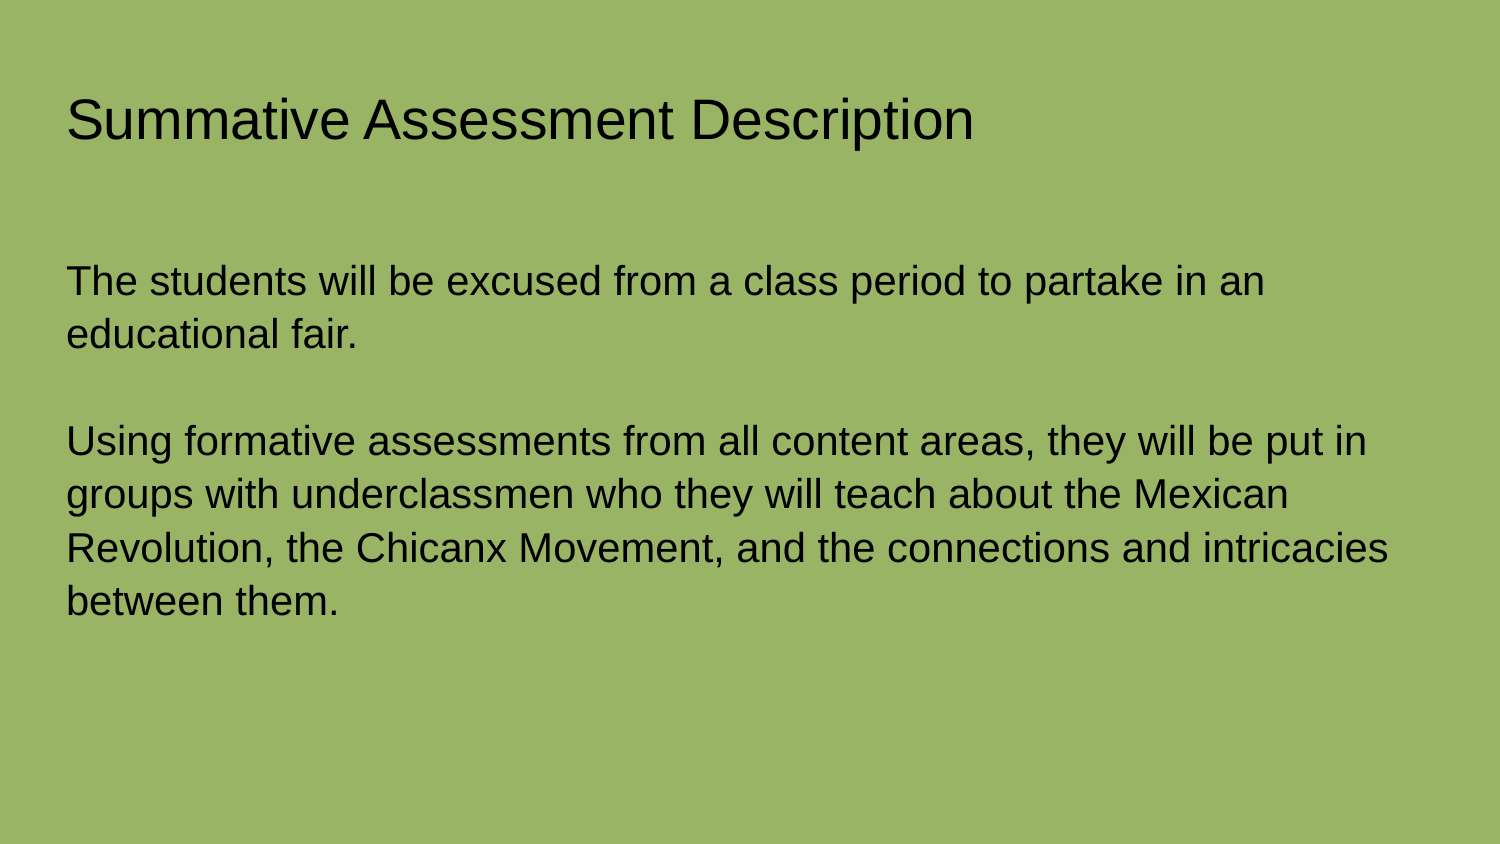

# Summative Assessment Description
The students will be excused from a class period to partake in an educational fair.
Using formative assessments from all content areas, they will be put in groups with underclassmen who they will teach about the Mexican Revolution, the Chicanx Movement, and the connections and intricacies between them.